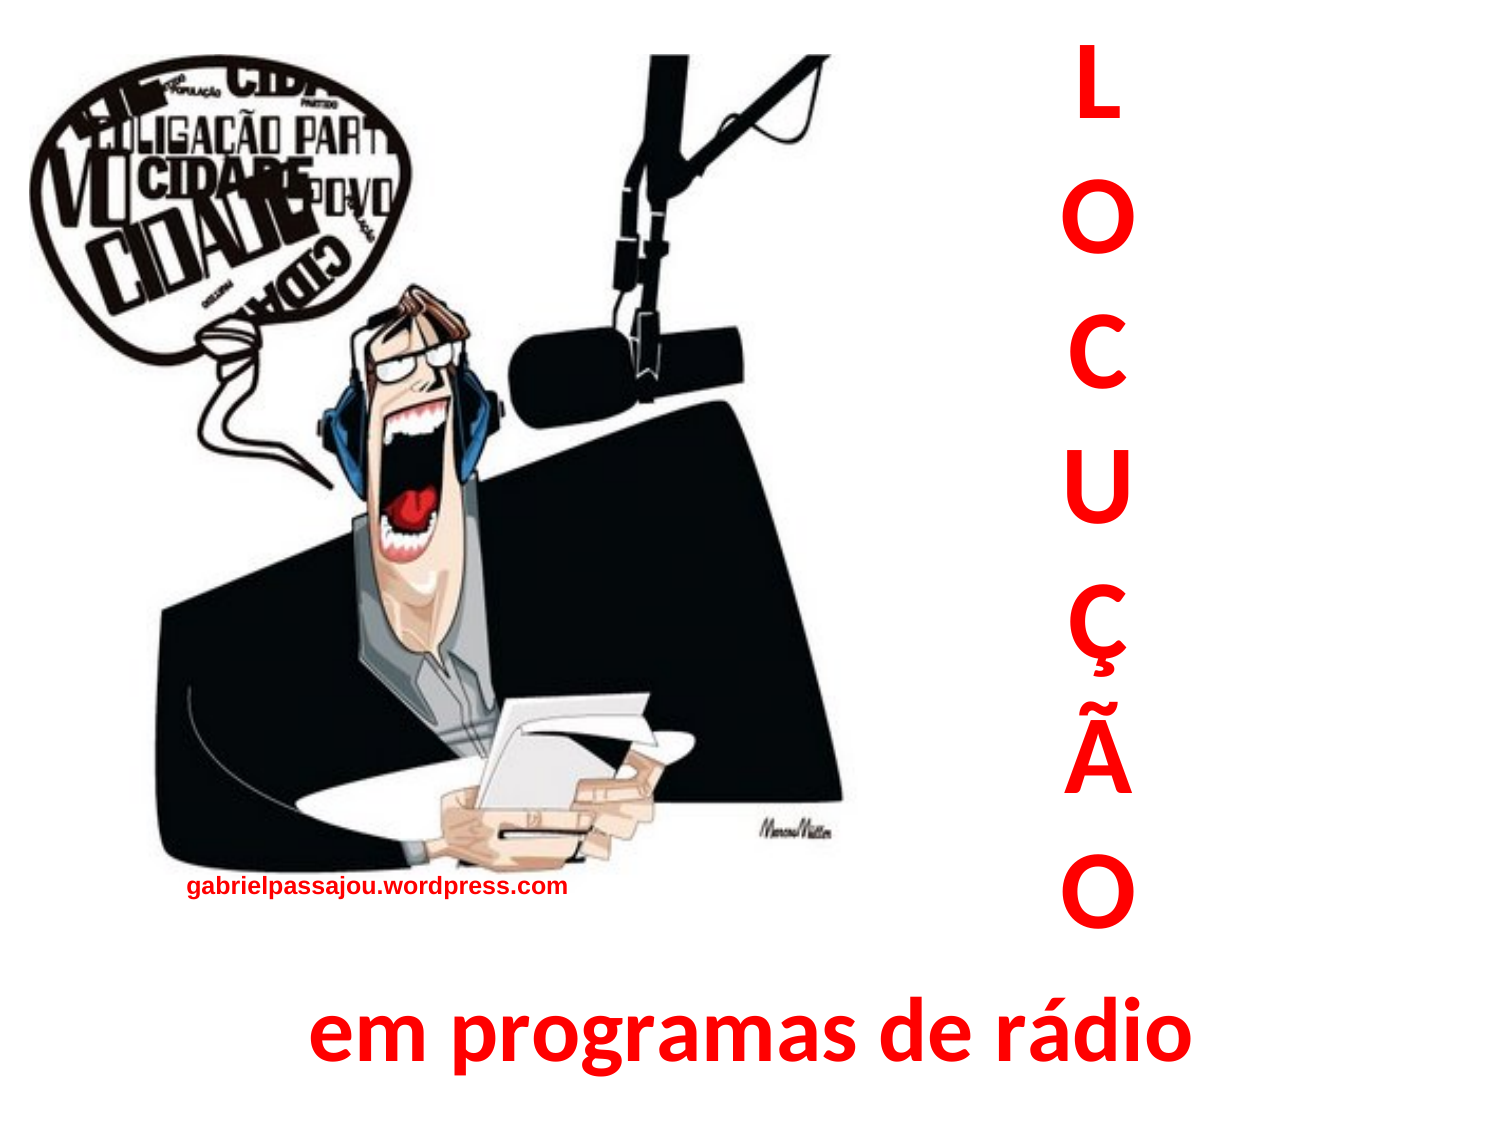

L
O
C
U
Ç
Ã
O
gabrielpassajou.wordpress.com
 em programas de rádio